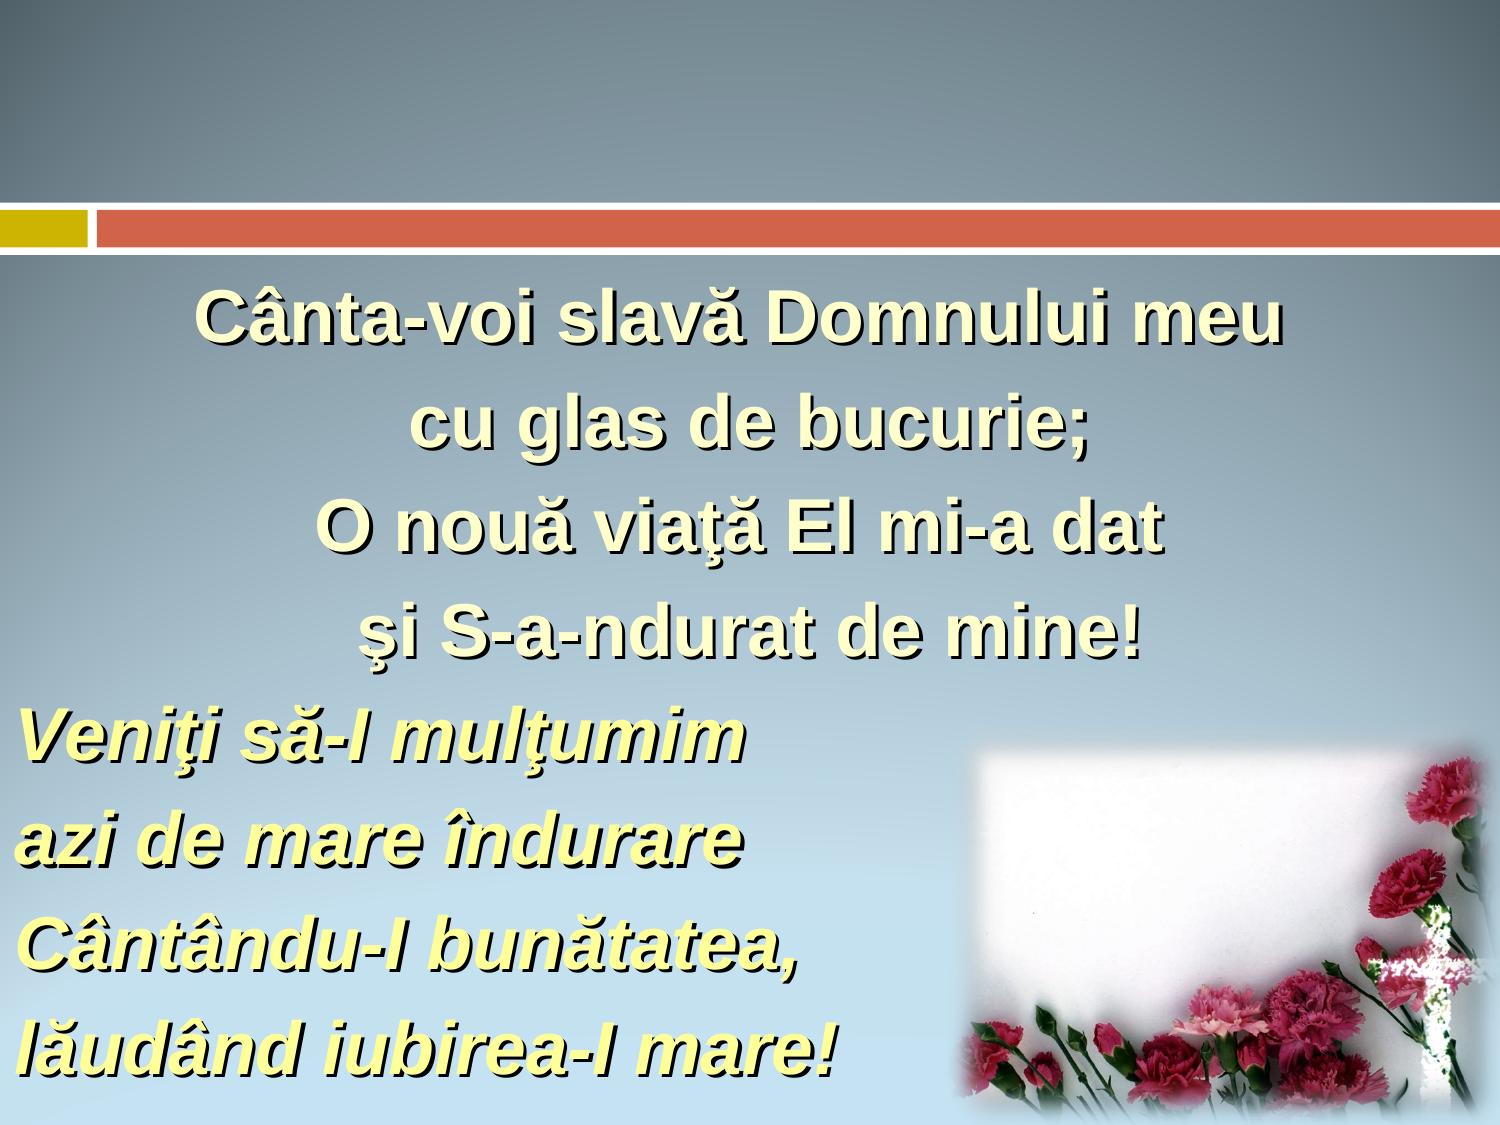

Cânta-voi slavă Domnului meu
cu glas de bucurie;
O nouă viaţă El mi-a dat
şi S-a-ndurat de mine!
Veniţi să-I mulţumim
azi de mare îndurare
Cântându-I bunătatea,
lăudând iubirea-I mare!
#